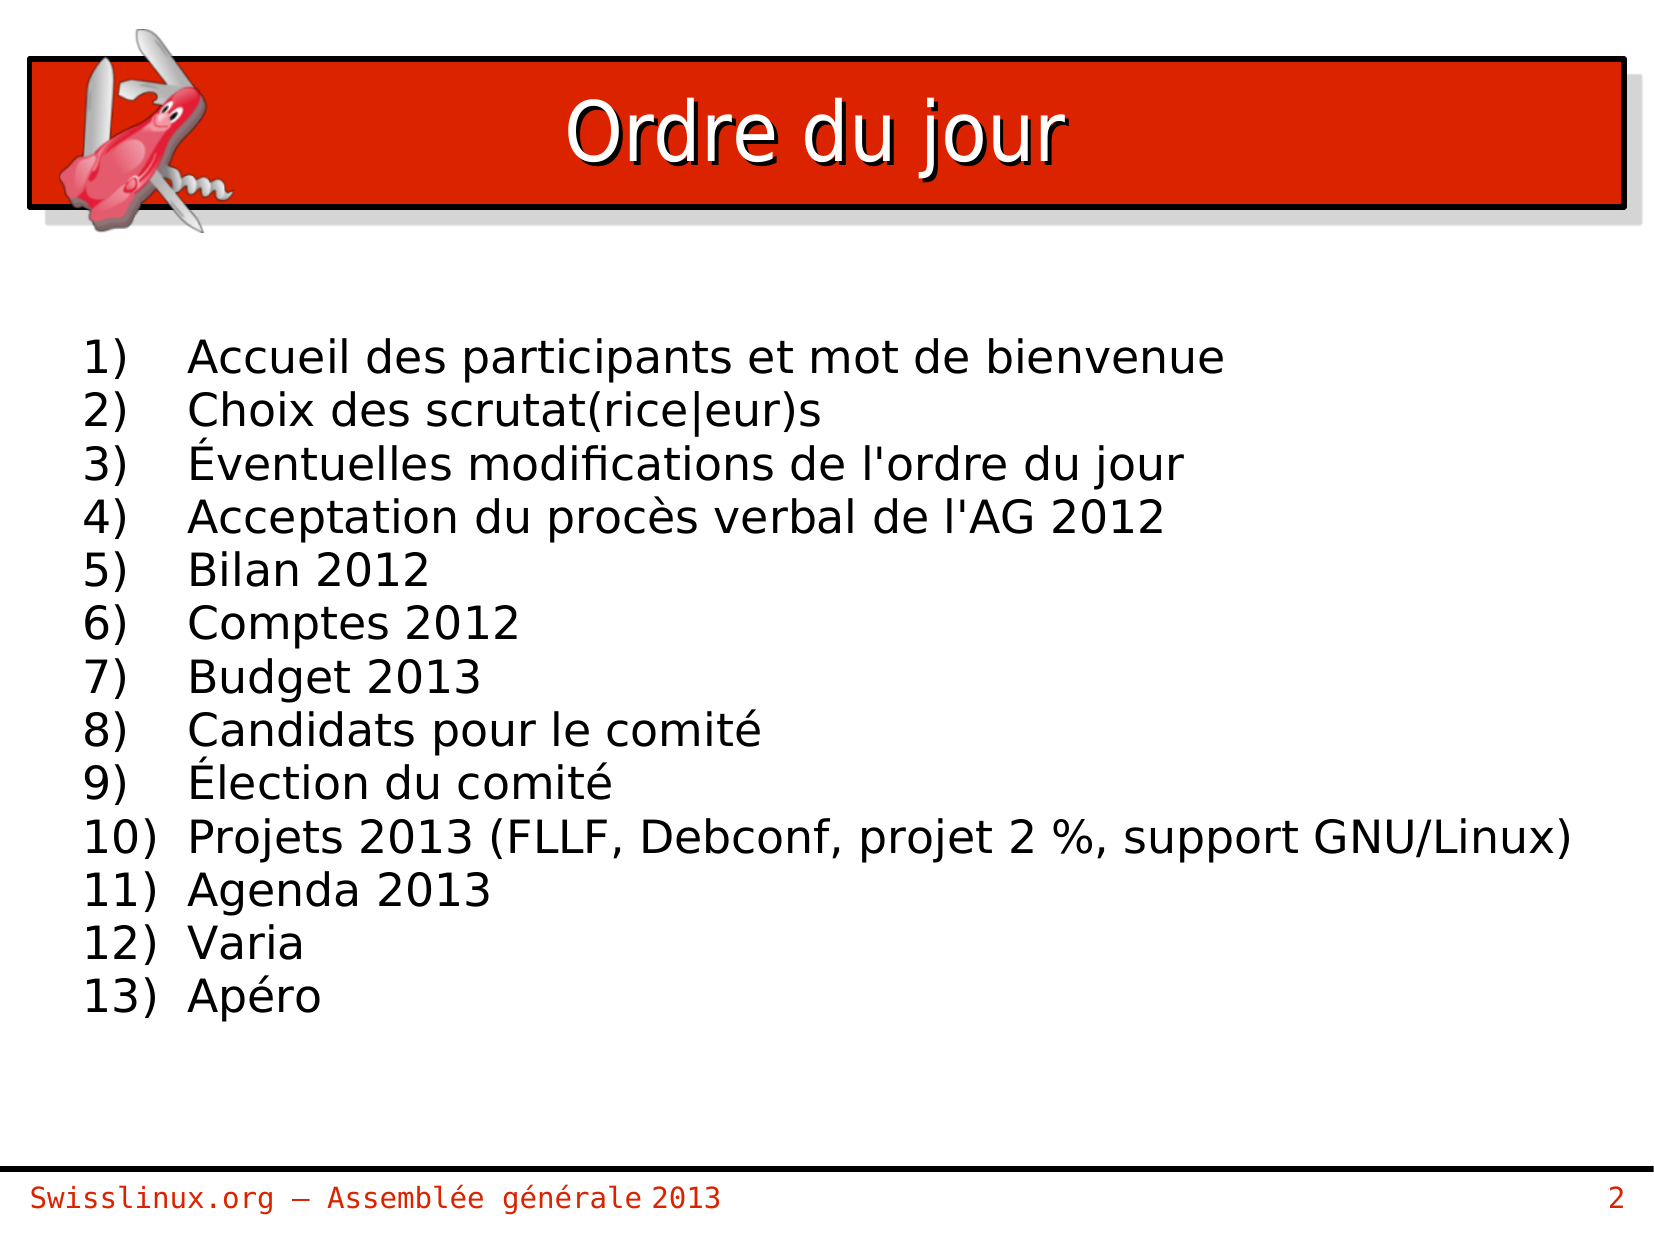

# Ordre du jour
 Accueil des participants et mot de bienvenue
 Choix des scrutat(rice|eur)s
 Éventuelles modifications de l'ordre du jour
 Acceptation du procès verbal de l'AG 2012
 Bilan 2012
 Comptes 2012
 Budget 2013
 Candidats pour le comité
 Élection du comité
 Projets 2013 (FLLF, Debconf, projet 2 %, support GNU/Linux)
 Agenda 2013
 Varia
 Apéro
25 Janvier 2013
2